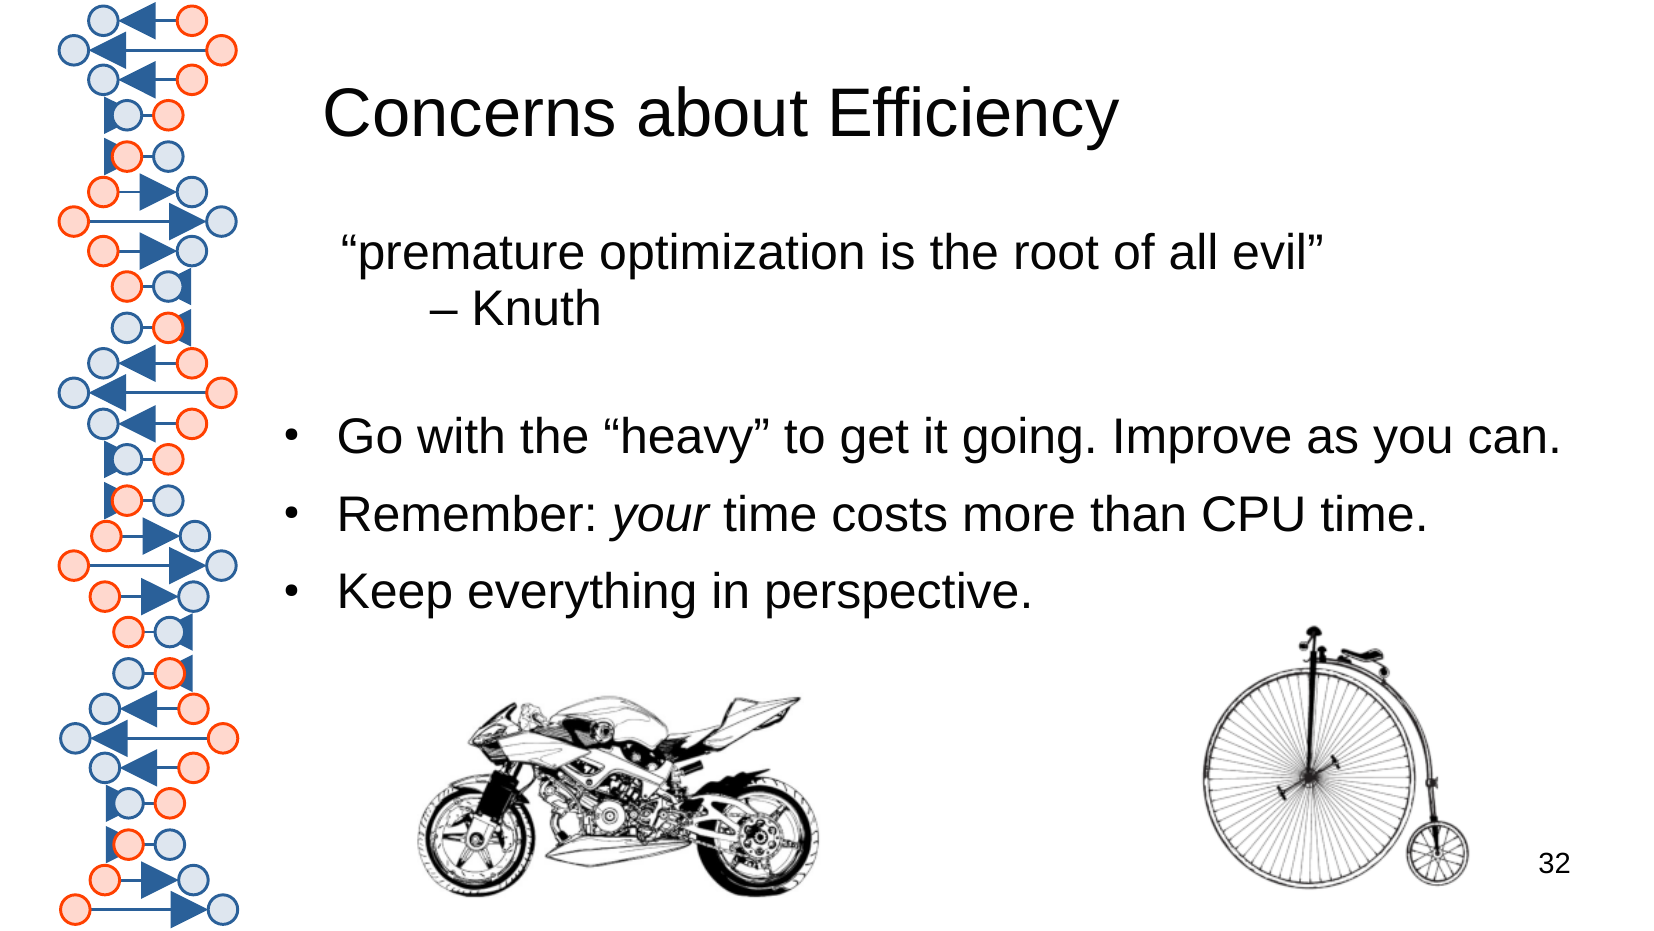

# Concerns about Efficiency
 	“premature optimization is the root of all evil”
		 – Knuth
Go with the “heavy” to get it going. Improve as you can.
Remember: your time costs more than CPU time.
Keep everything in perspective.
32